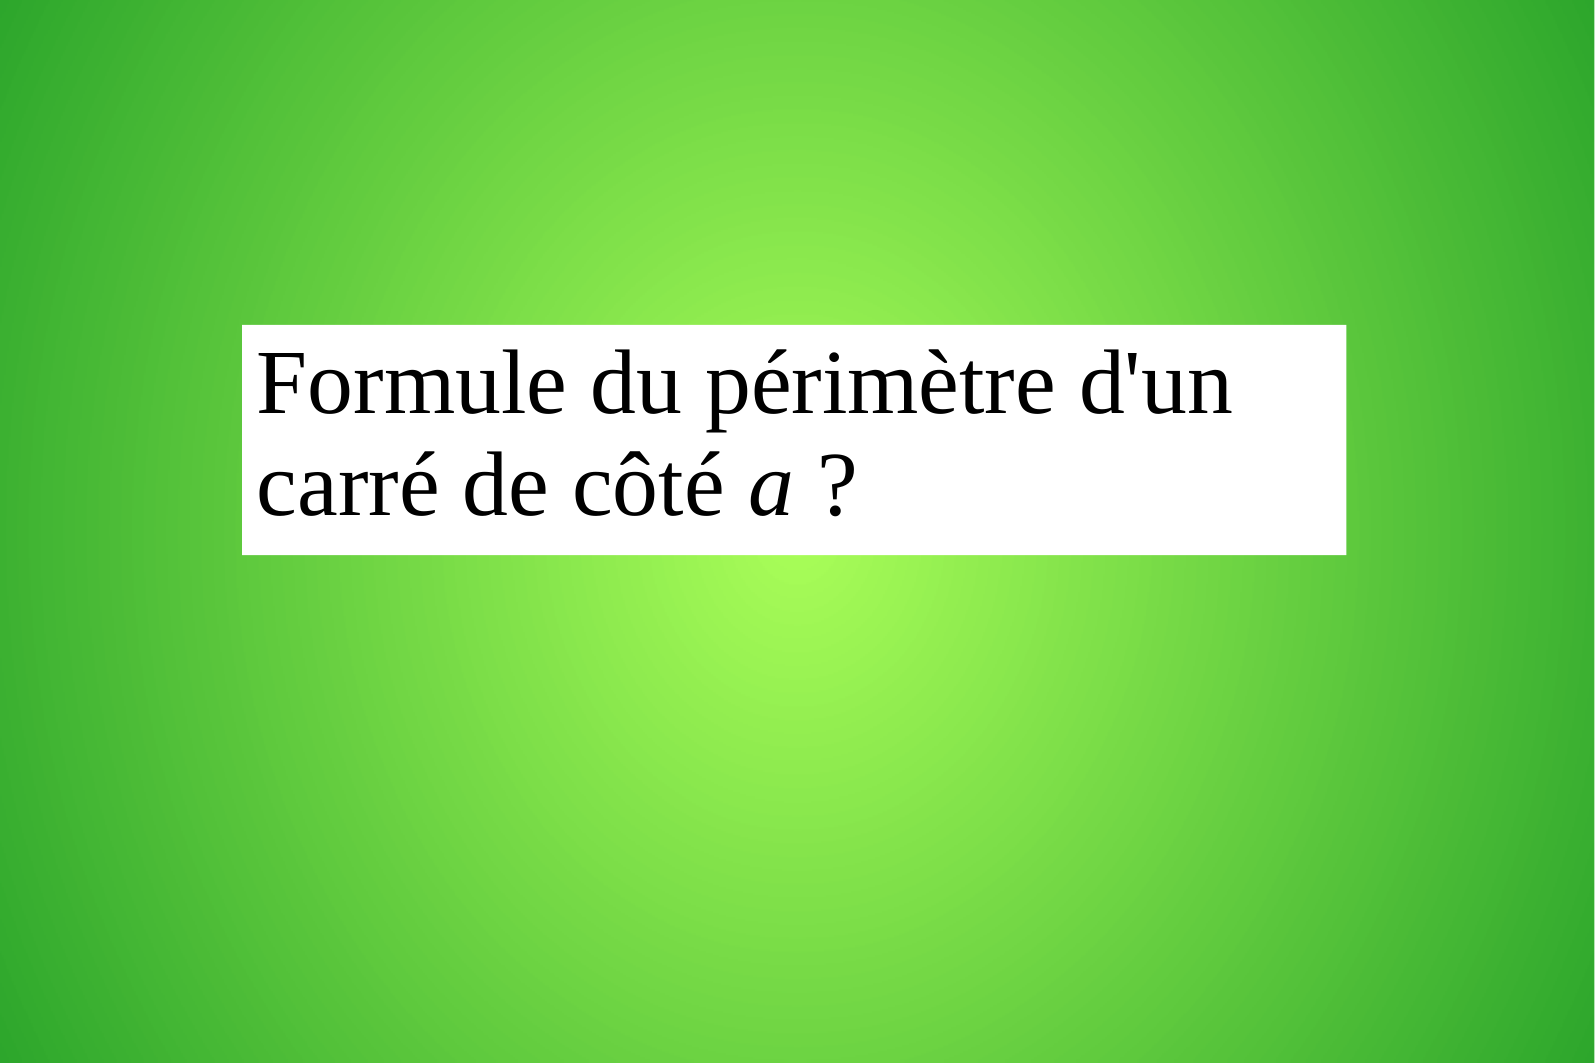

Formule du périmètre d'un
carré de côté a ?